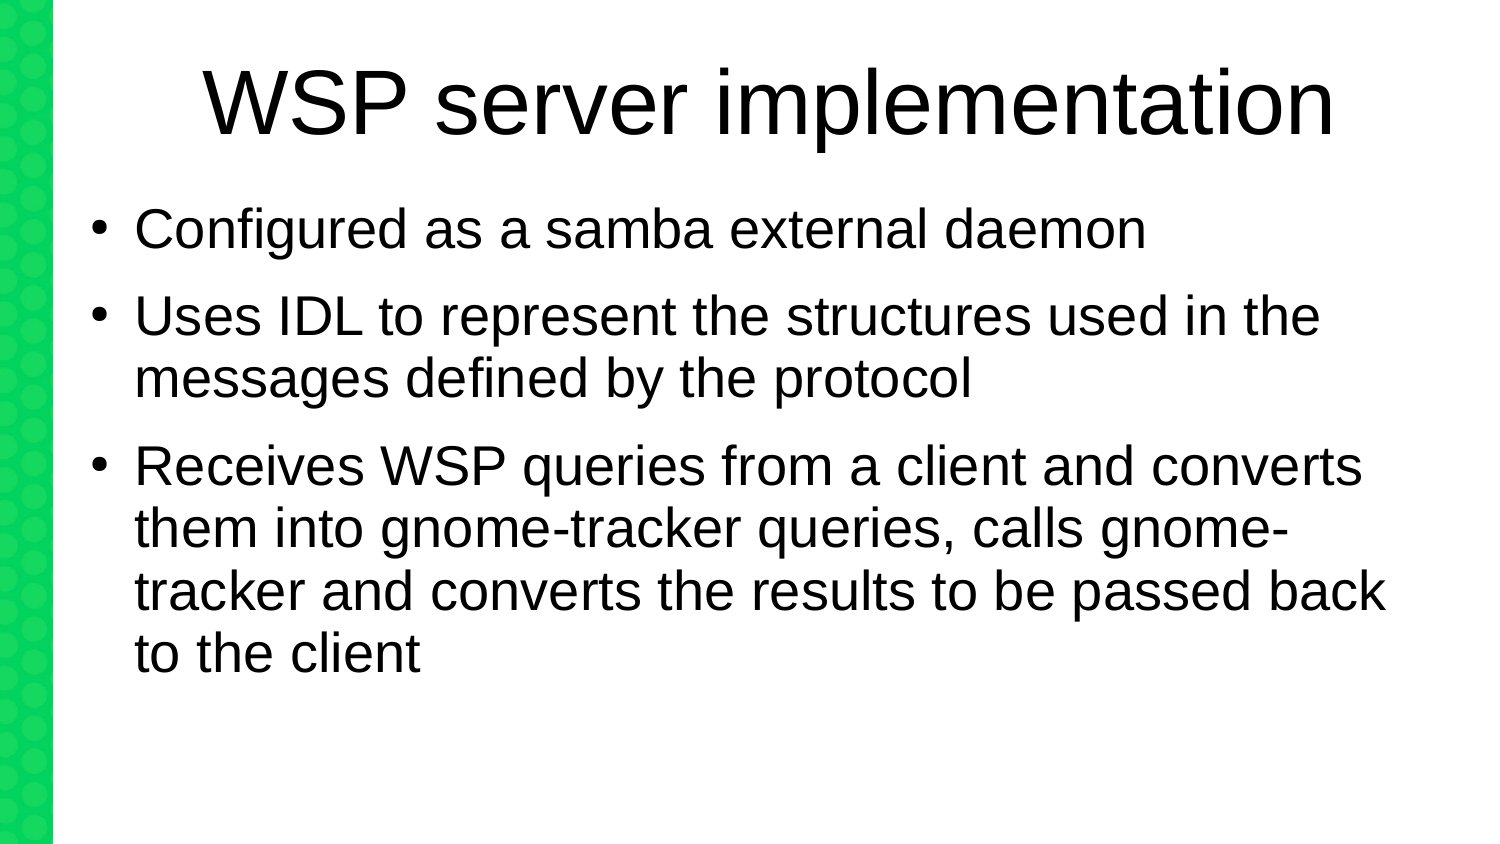

# WSP server implementation
Configured as a samba external daemon
Uses IDL to represent the structures used in the messages defined by the protocol
Receives WSP queries from a client and converts them into gnome-tracker queries, calls gnome-tracker and converts the results to be passed back to the client